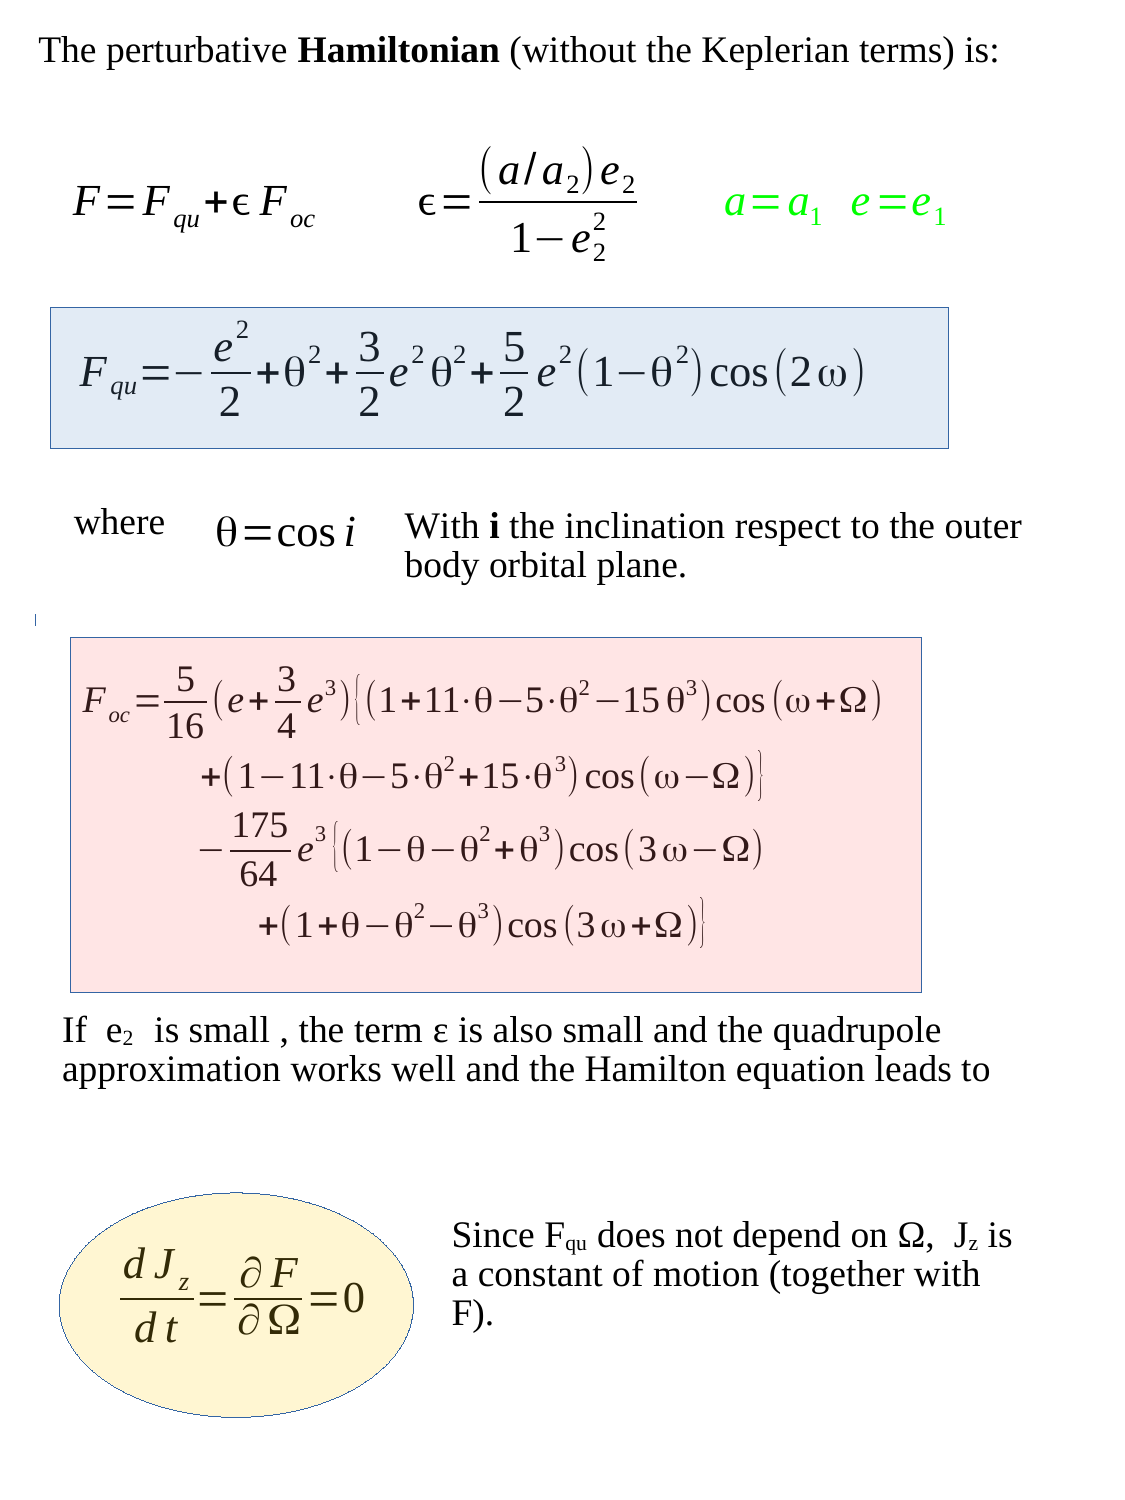

The perturbative Hamiltonian (without the Keplerian terms) is:
where
With i the inclination respect to the outer body orbital plane.
If e2 is small , the term ε is also small and the quadrupole approximation works well and the Hamilton equation leads to
Since Fqu does not depend on Ω, Jz is a constant of motion (together with F).